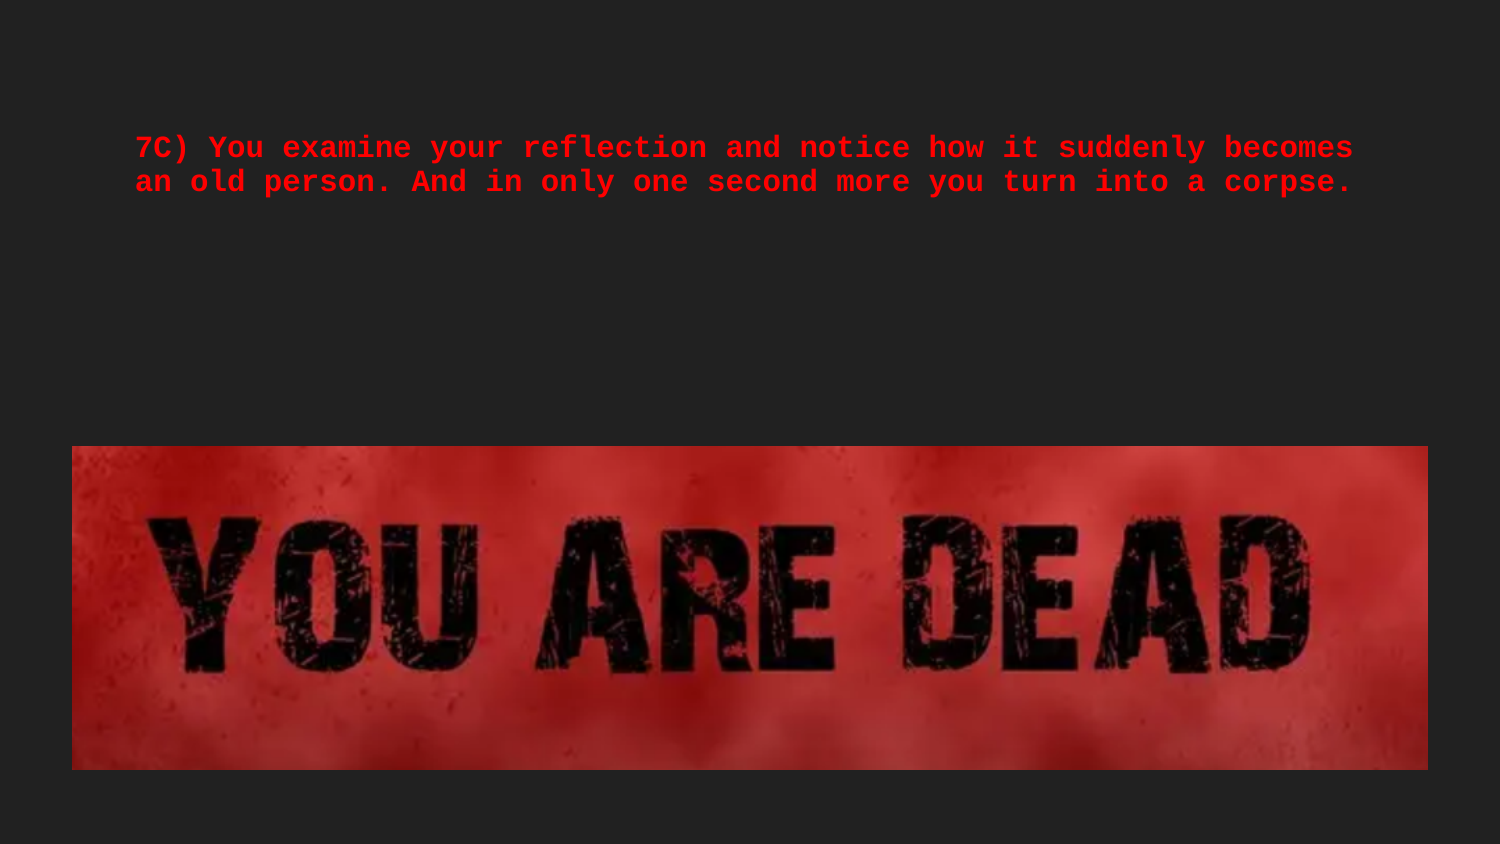

# 7C) You examine your reflection and notice how it suddenly becomes an old person. And in only one second more you turn into a corpse.